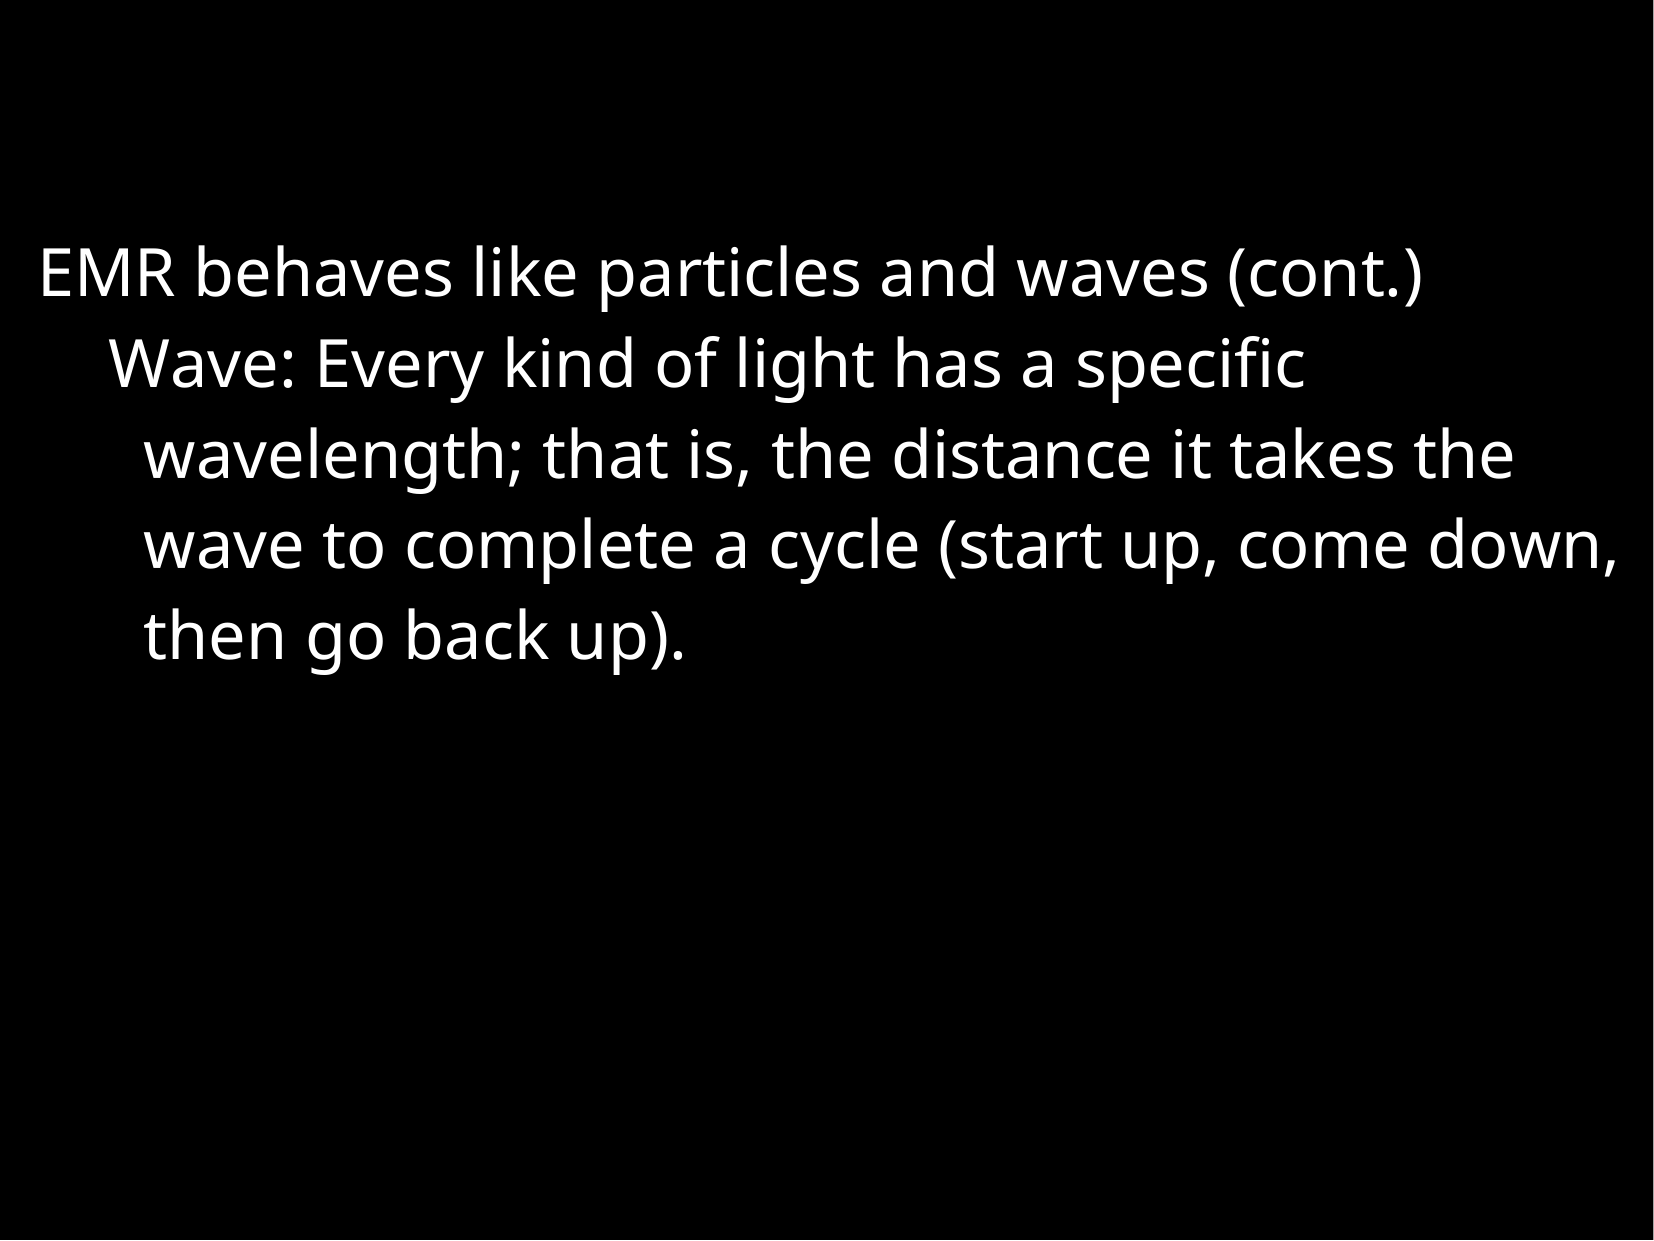

EMR behaves like particles and waves (cont.)
Wave: Every kind of light has a specific wavelength; that is, the distance it takes the wave to complete a cycle (start up, come down, then go back up).